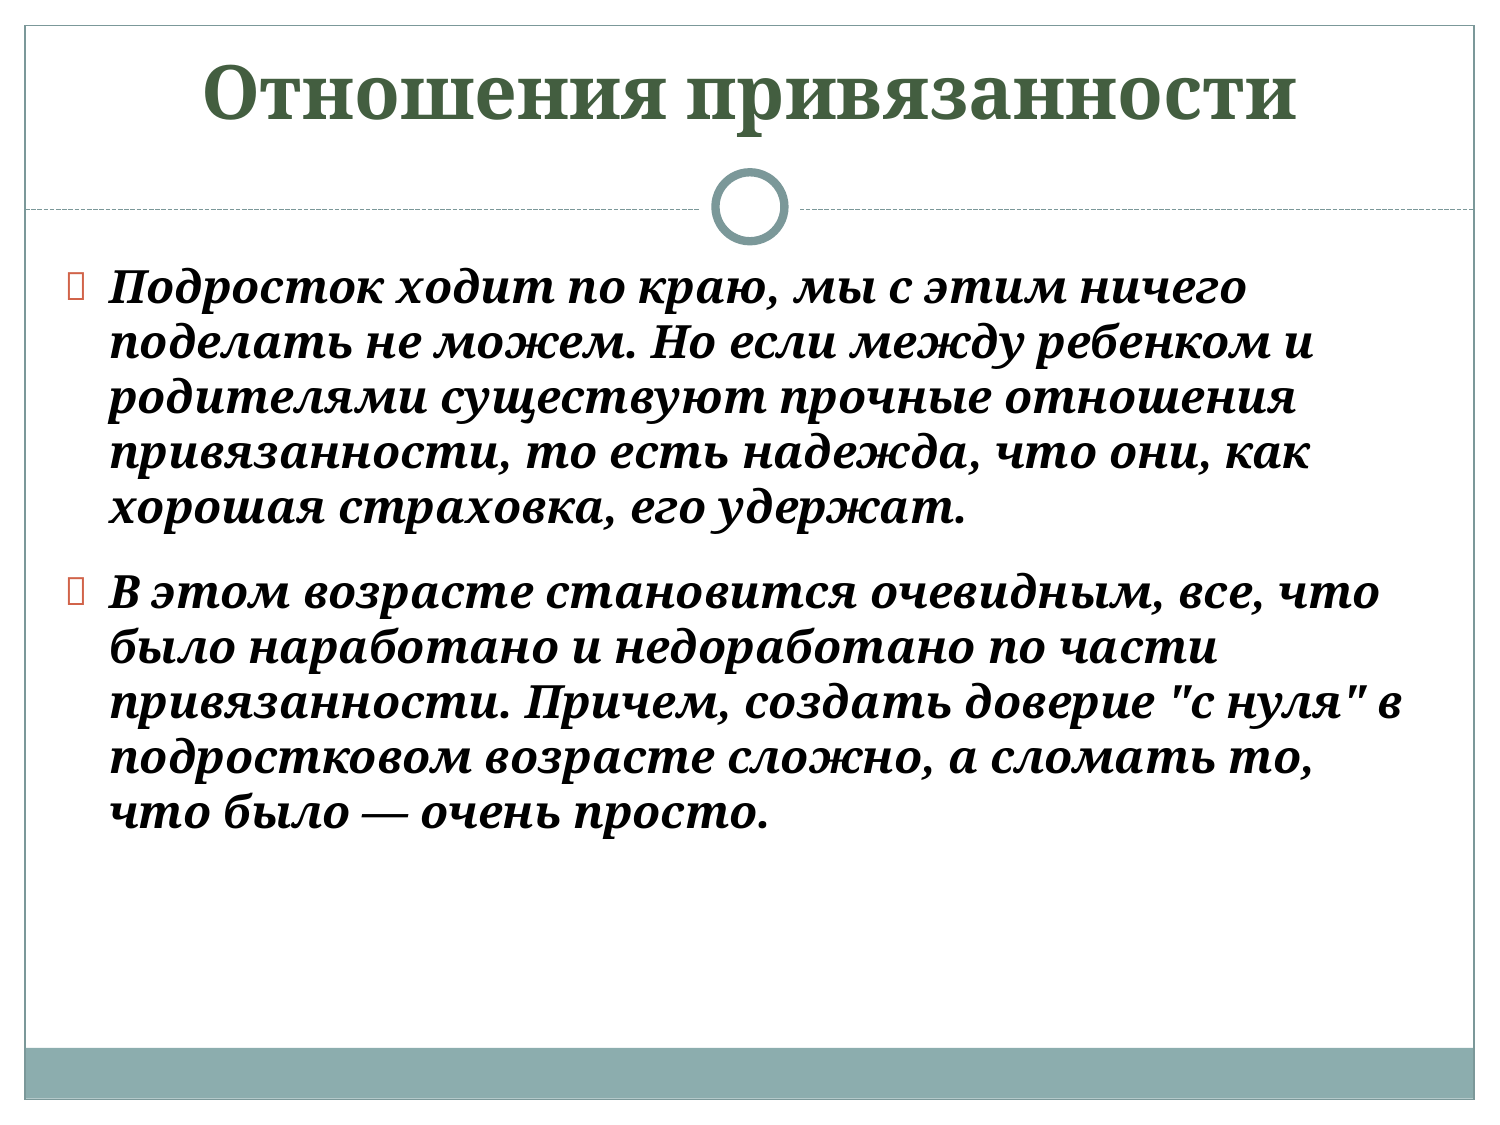

# Отношения привязанности
Подросток ходит по краю, мы с этим ничего поделать не можем. Но если между ребенком и родителями существуют прочные отношения привязанности, то есть надежда, что они, как хорошая страховка, его удержат.
В этом возрасте становится очевидным, все, что было наработано и недоработано по части привязанности. Причем, создать доверие "с нуля" в подростковом возрасте сложно, а сломать то, что было — очень просто.